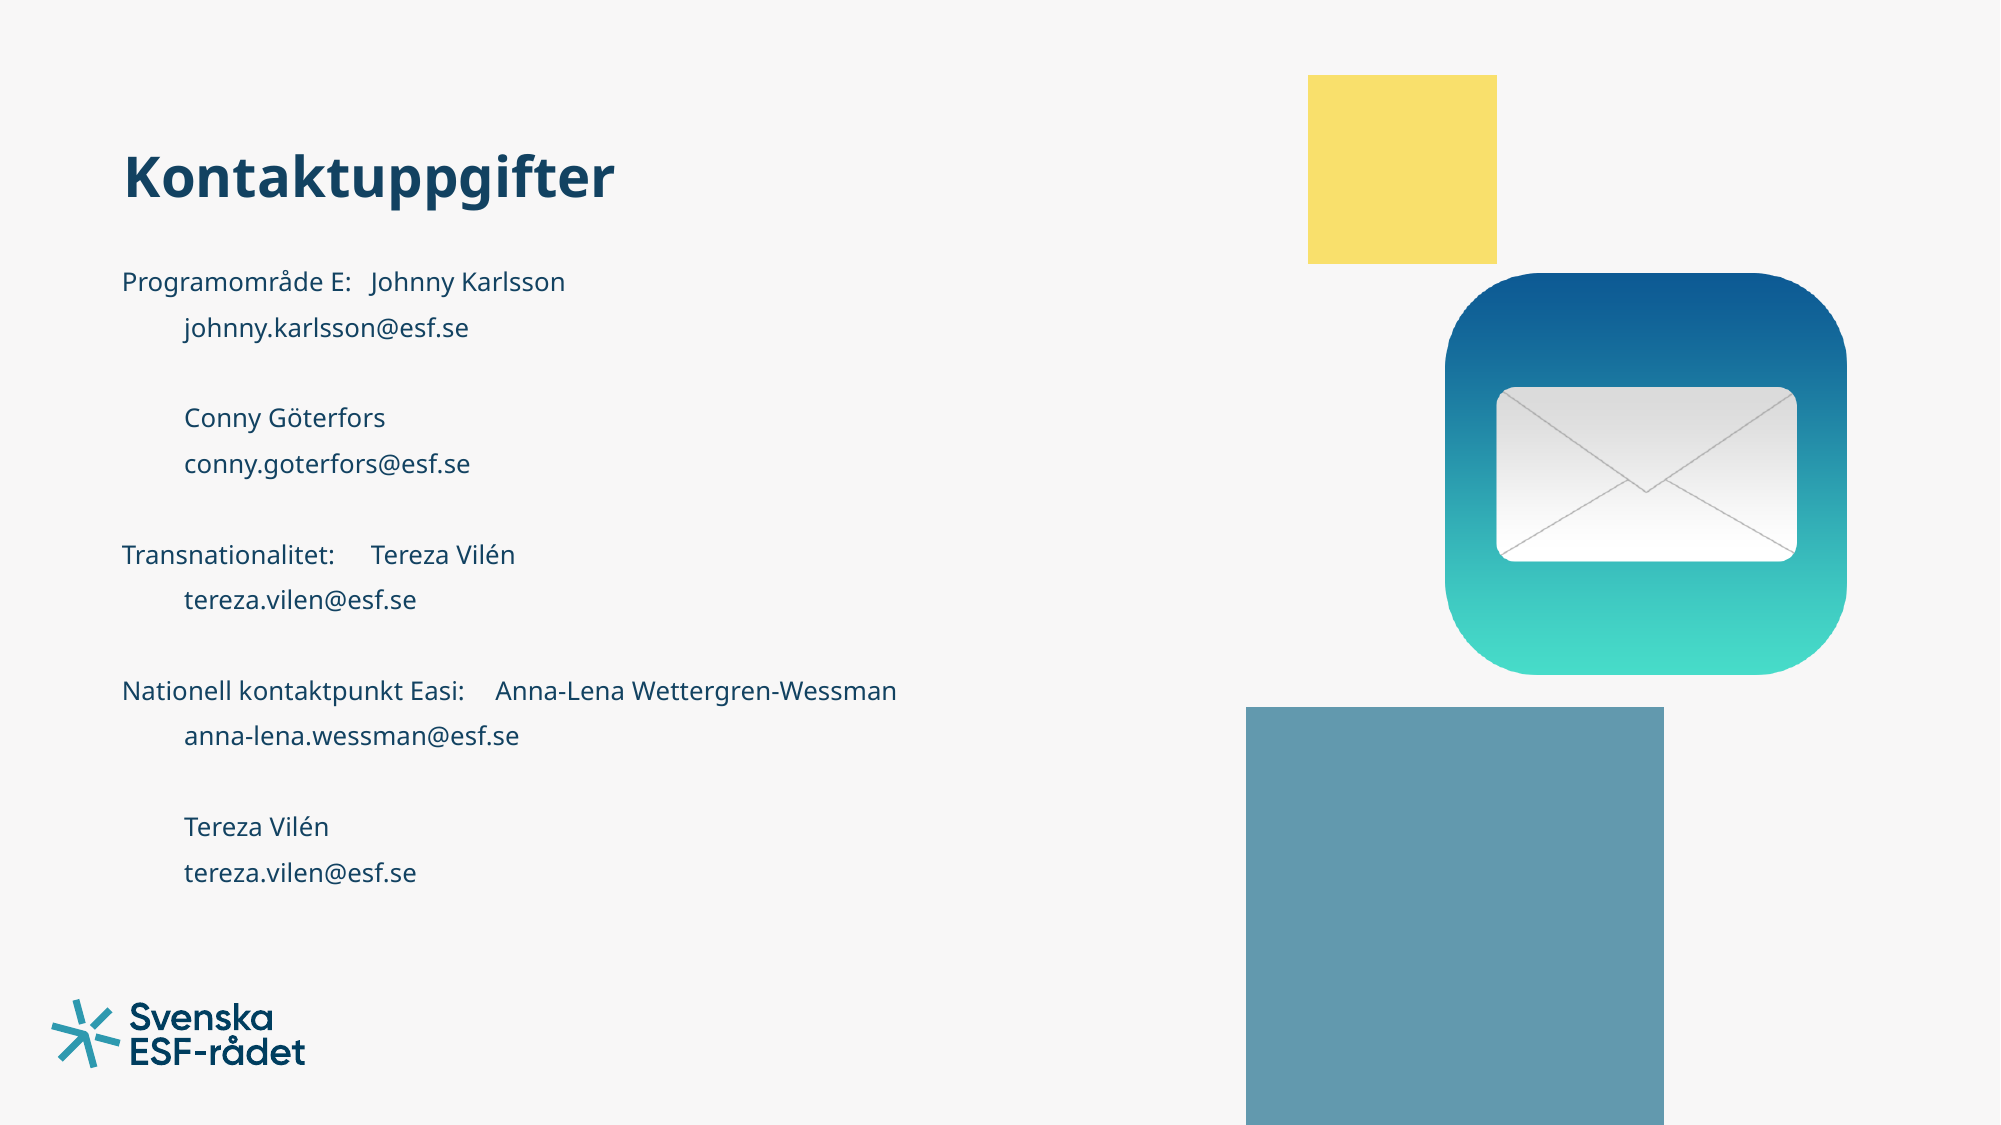

# Kontaktuppgifter
Programområde E: 		Johnny Karlsson
			johnny.karlsson@esf.se
			Conny Göterfors
			conny.goterfors@esf.se
Transnationalitet:		Tereza Vilén
			tereza.vilen@esf.se
Nationell kontaktpunkt Easi:	Anna-Lena Wettergren-Wessman
			anna-lena.wessman@esf.se
			Tereza Vilén
			tereza.vilen@esf.se